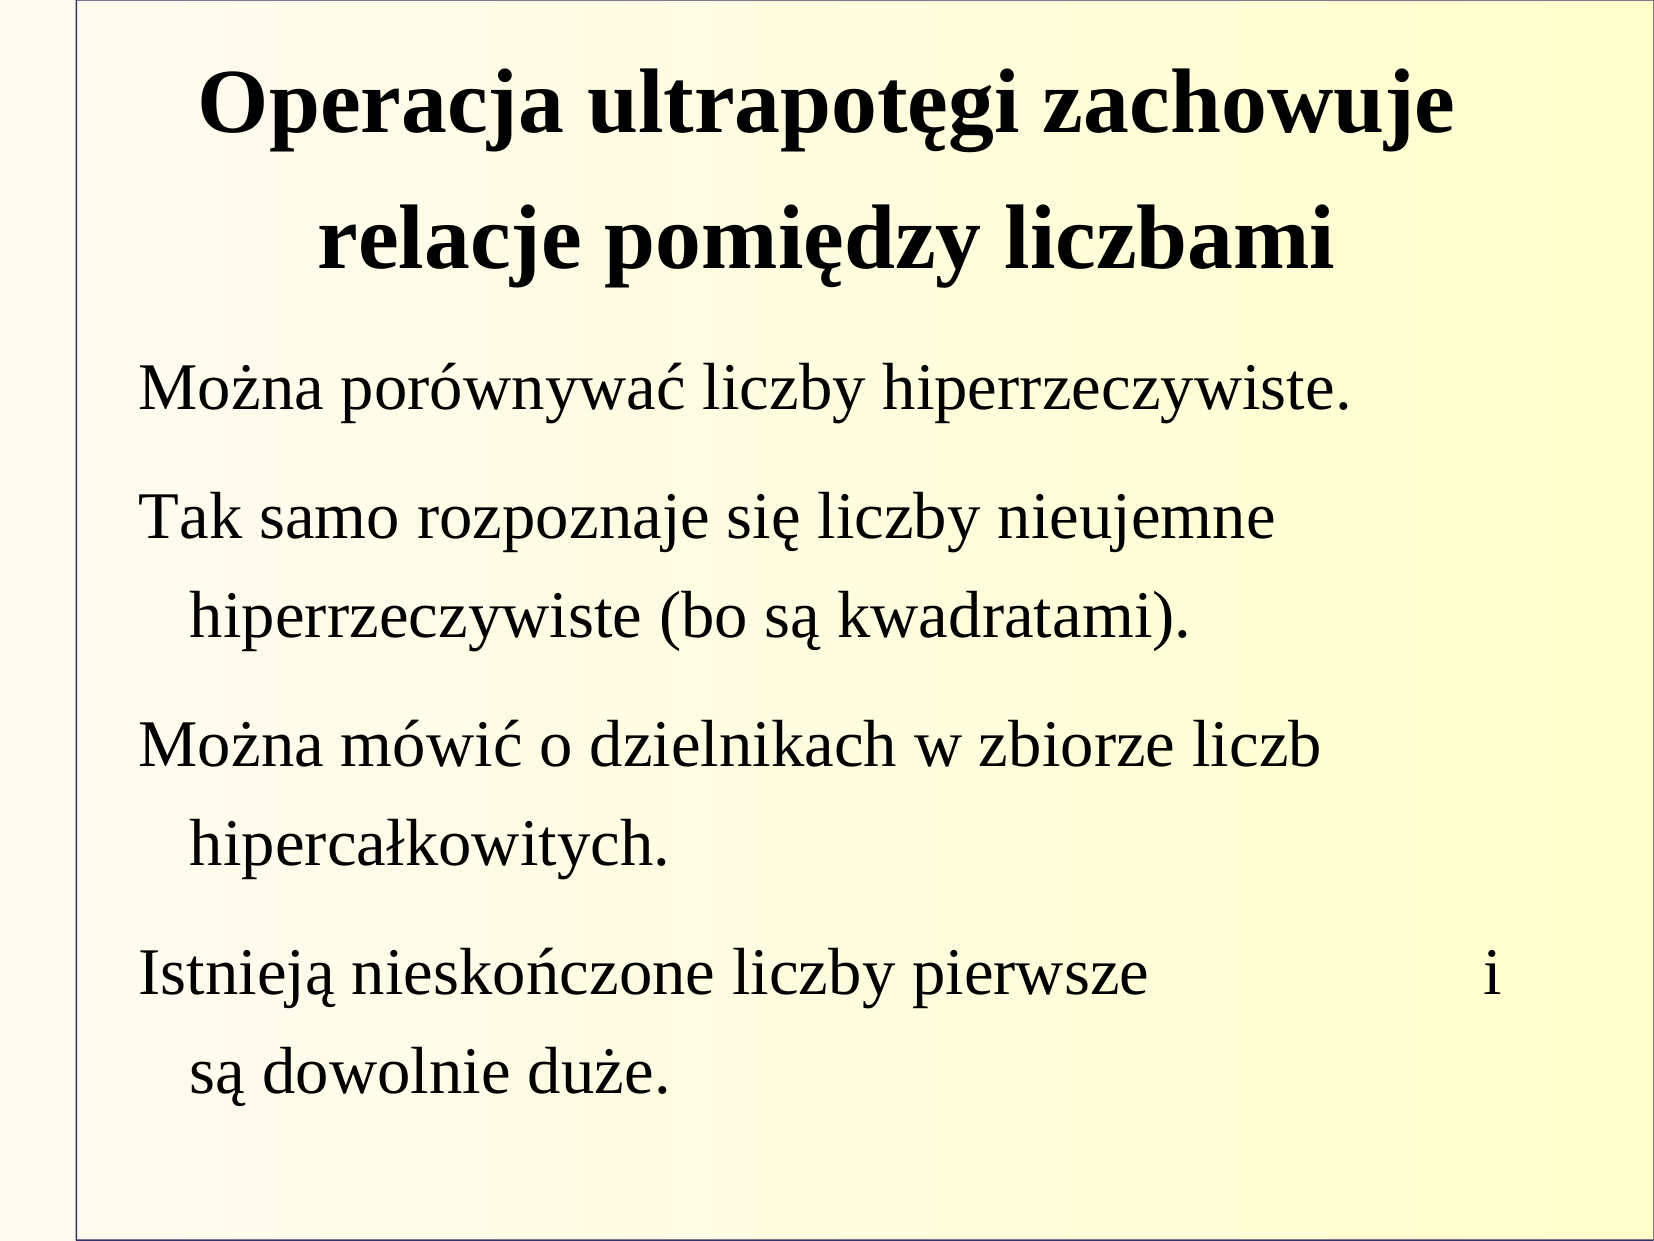

# Operacja ultrapotęgi zachowuje relacje pomiędzy liczbami
Można porównywać liczby hiperrzeczywiste.
Tak samo rozpoznaje się liczby nieujemne hiperrzeczywiste (bo są kwadratami).
Można mówić o dzielnikach w zbiorze liczb hipercałkowitych.
Istnieją nieskończone liczby pierwsze i są dowolnie duże.